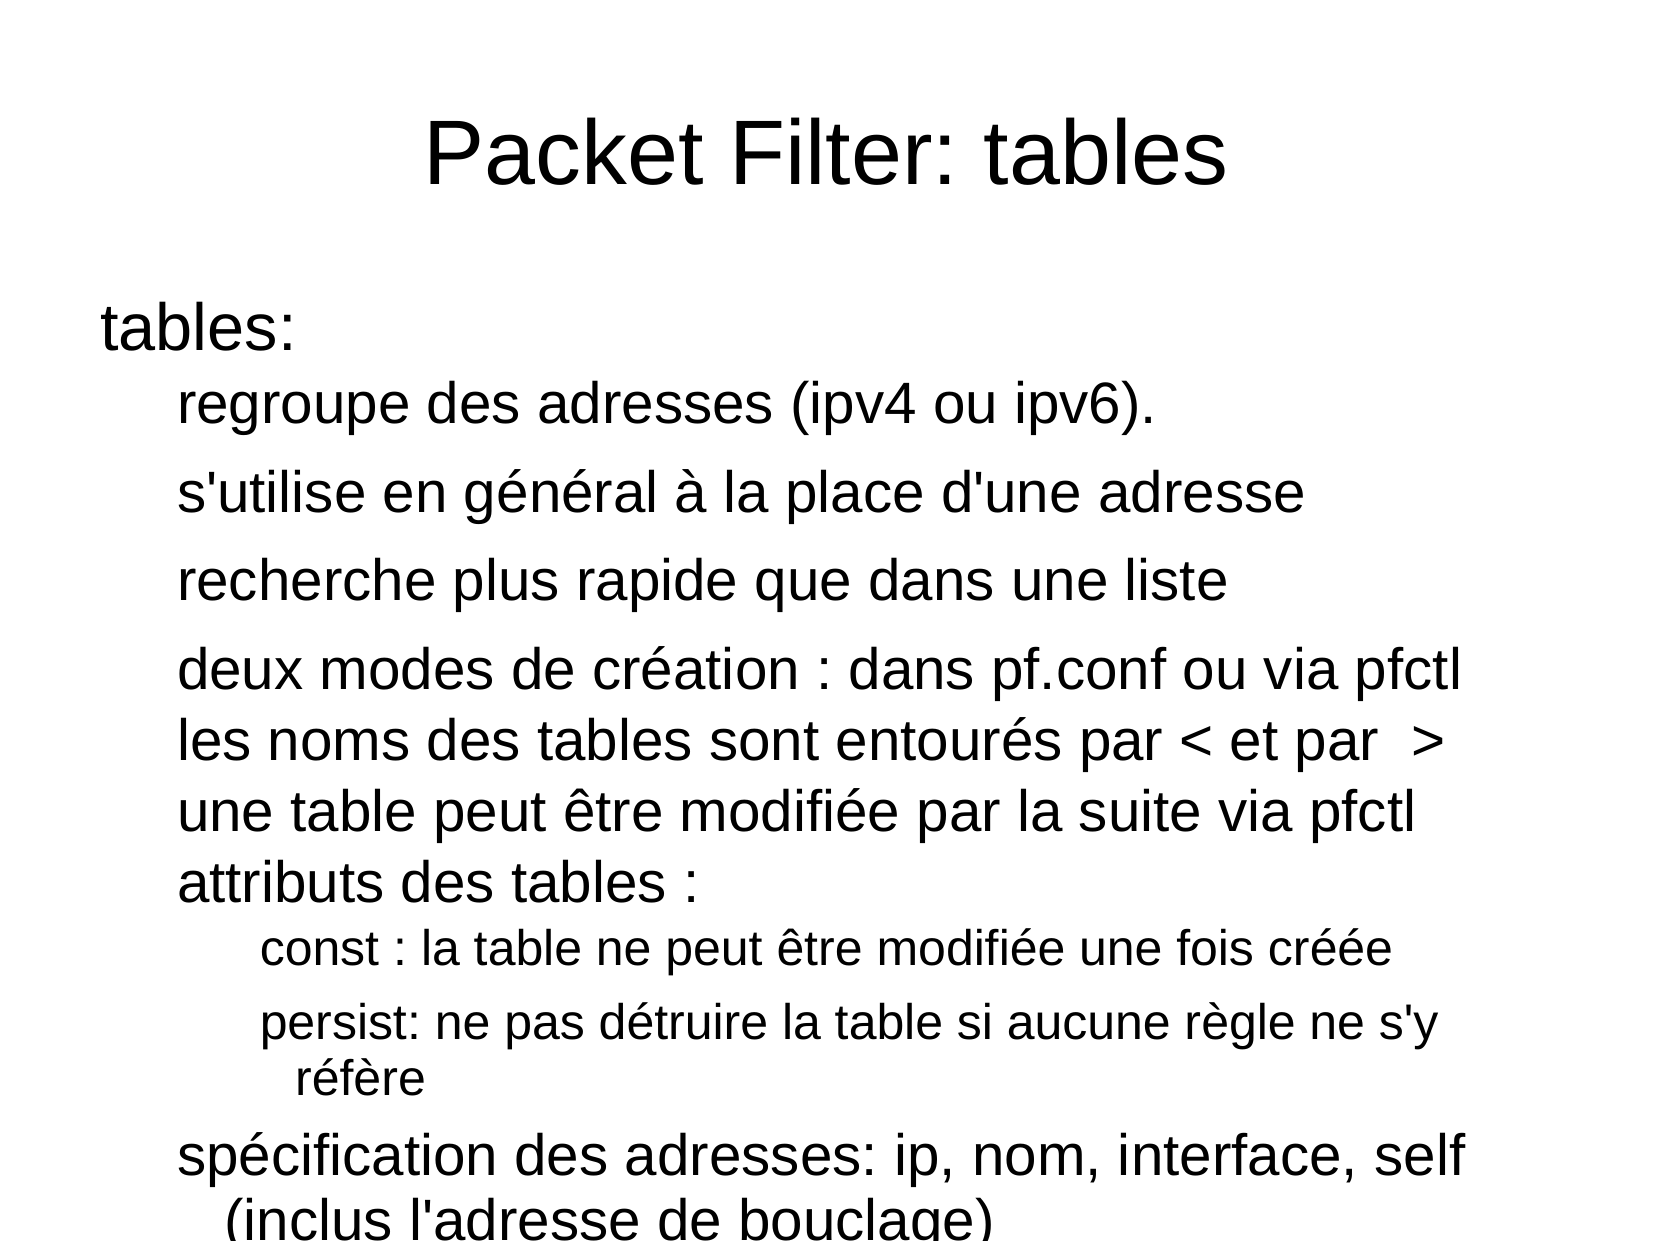

Packet Filter: tables
# tables:
regroupe des adresses (ipv4 ou ipv6).
s'utilise en général à la place d'une adresse
recherche plus rapide que dans une liste
deux modes de création : dans pf.conf ou via pfctl
les noms des tables sont entourés par < et par >
une table peut être modifiée par la suite via pfctl
attributs des tables :
const : la table ne peut être modifiée une fois créée
persist: ne pas détruire la table si aucune règle ne s'y réfère
spécification des adresses: ip, nom, interface, self (inclus l'adresse de bouclage)